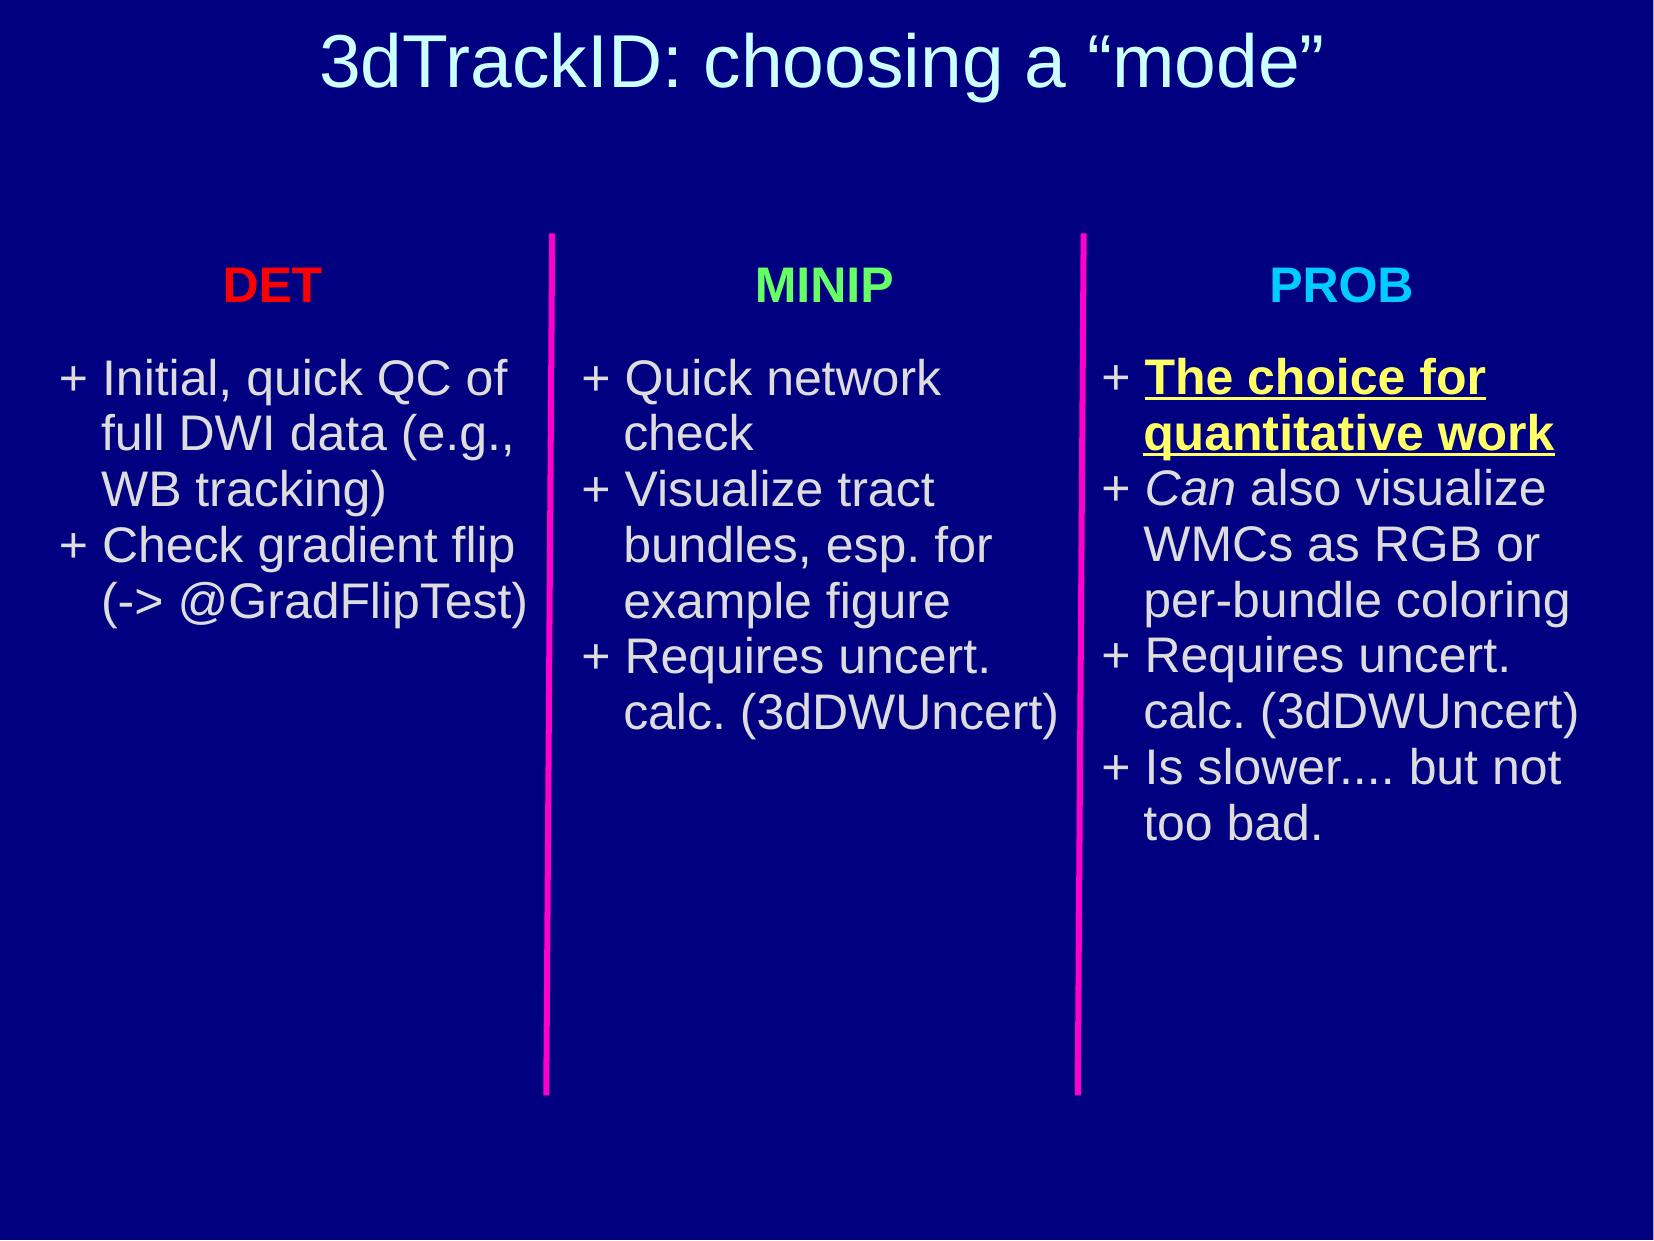

# 3dTrackID: choosing a “mode”
DET
MINIP
PROB
+ The choice for
 quantitative work
+ Can also visualize
 WMCs as RGB or
 per-bundle coloring
+ Requires uncert.
 calc. (3dDWUncert)
+ Is slower.... but not
 too bad.
+ Initial, quick QC of
 full DWI data (e.g.,
 WB tracking)
+ Check gradient flip
 (-> @GradFlipTest)
+ Quick network
 check
+ Visualize tract
 bundles, esp. for
 example figure
+ Requires uncert.
 calc. (3dDWUncert)